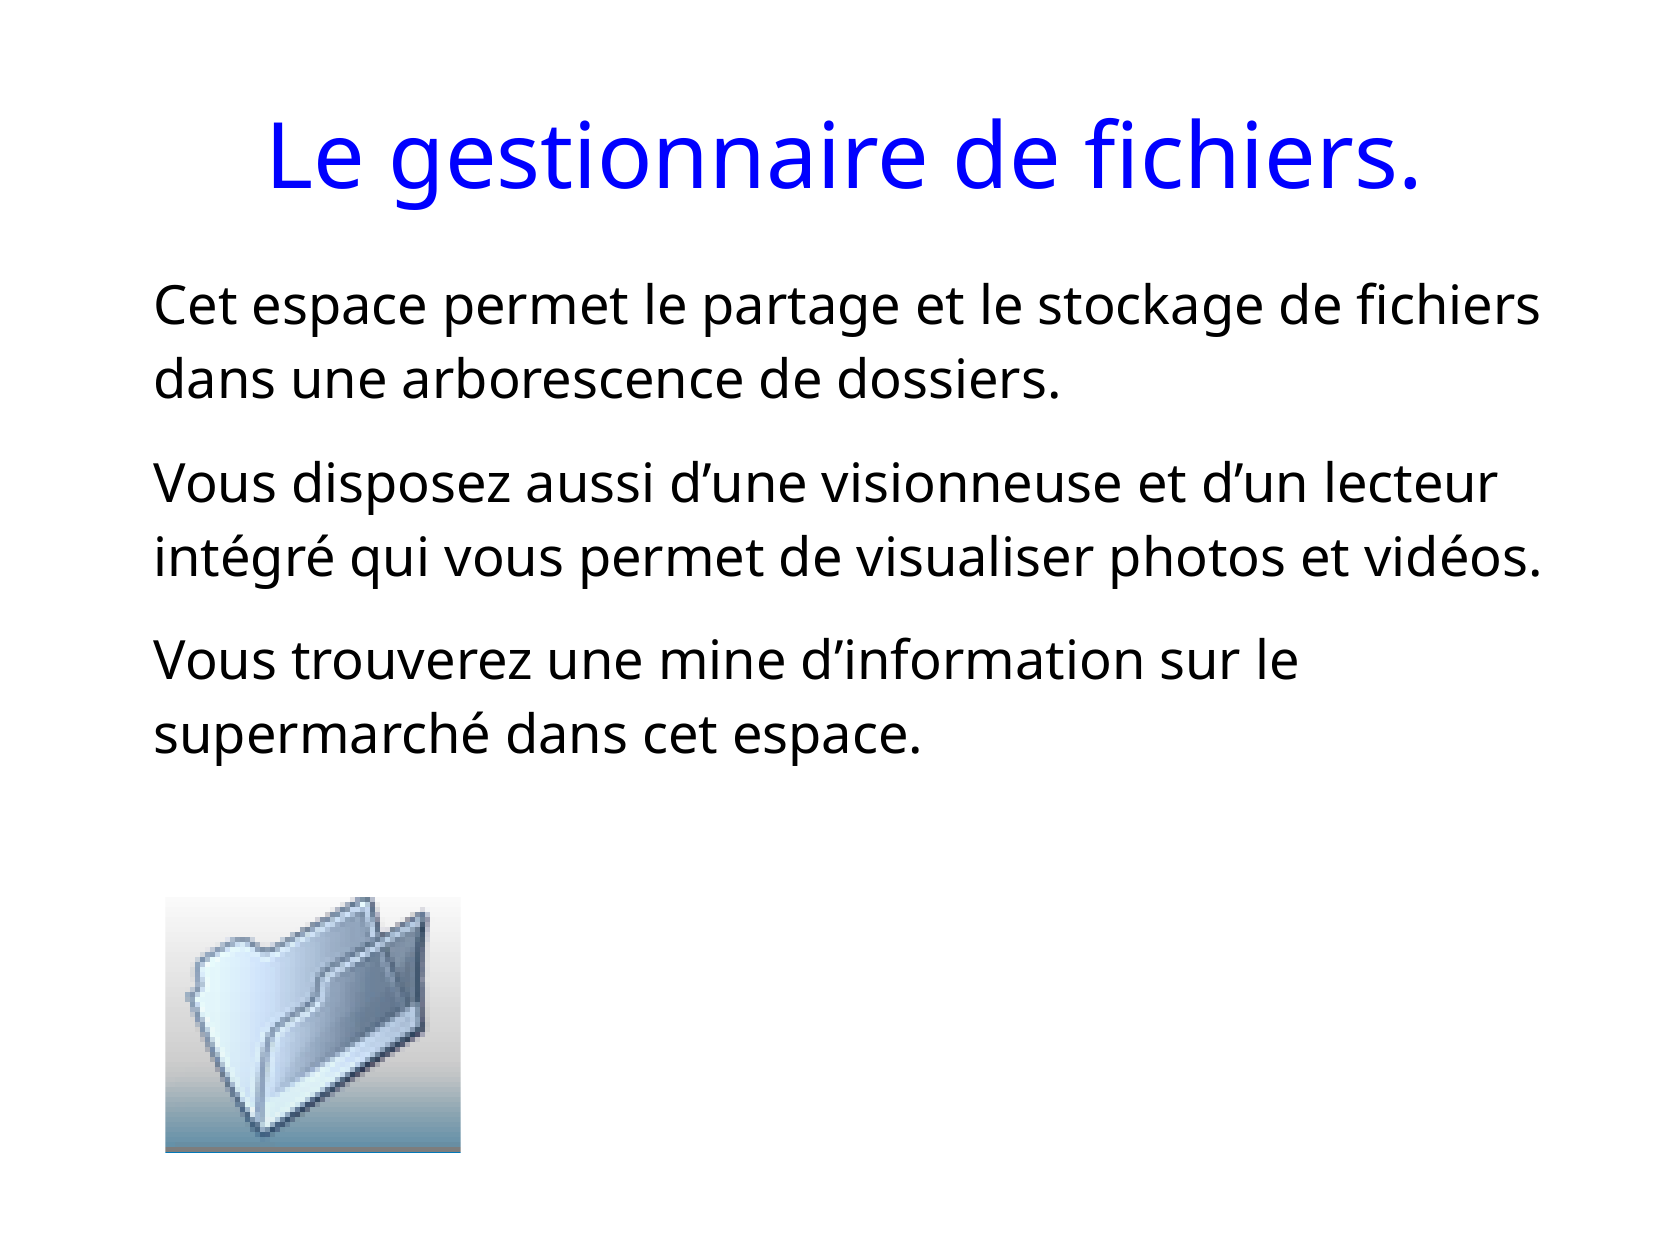

# Le gestionnaire de fichiers.
Cet espace permet le partage et le stockage de fichiers dans une arborescence de dossiers.
Vous disposez aussi d’une visionneuse et d’un lecteur intégré qui vous permet de visualiser photos et vidéos.
Vous trouverez une mine d’information sur le supermarché dans cet espace.